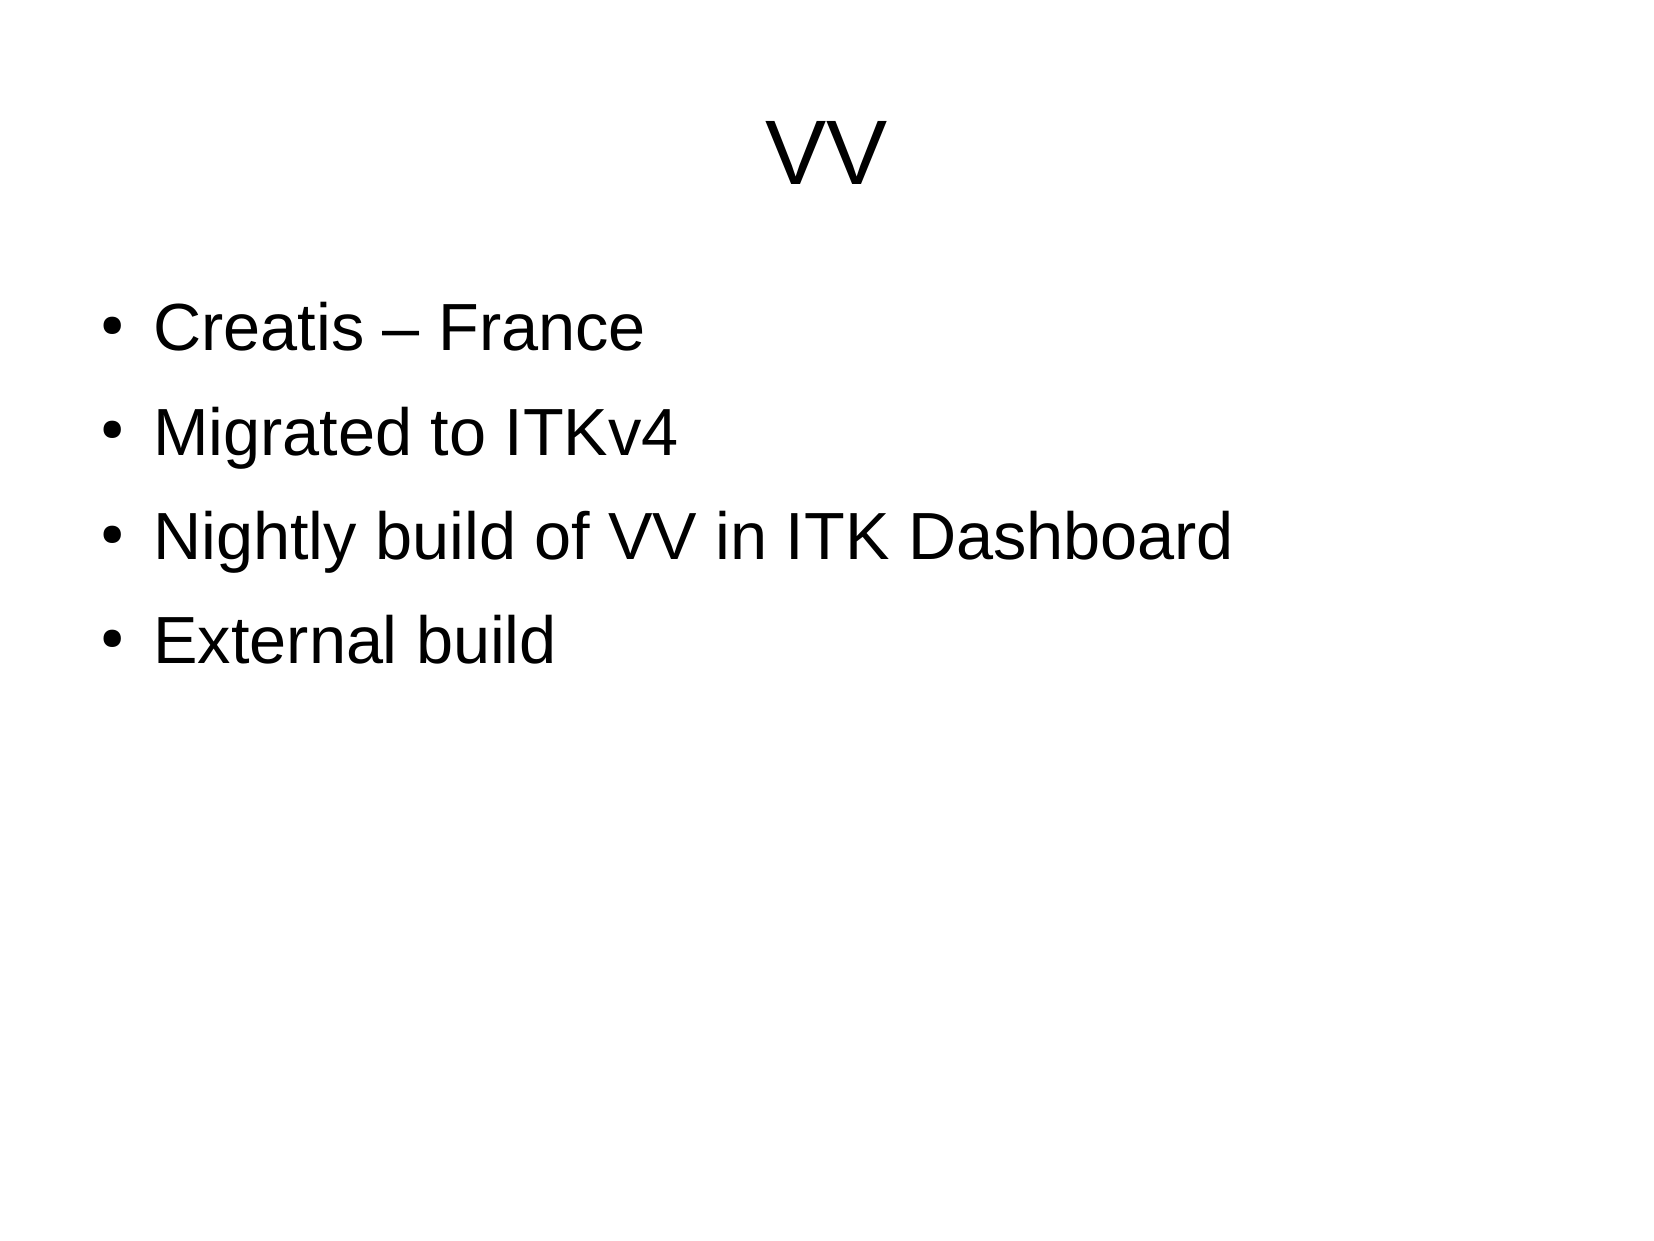

# VV
Creatis – France
Migrated to ITKv4
Nightly build of VV in ITK Dashboard
External build